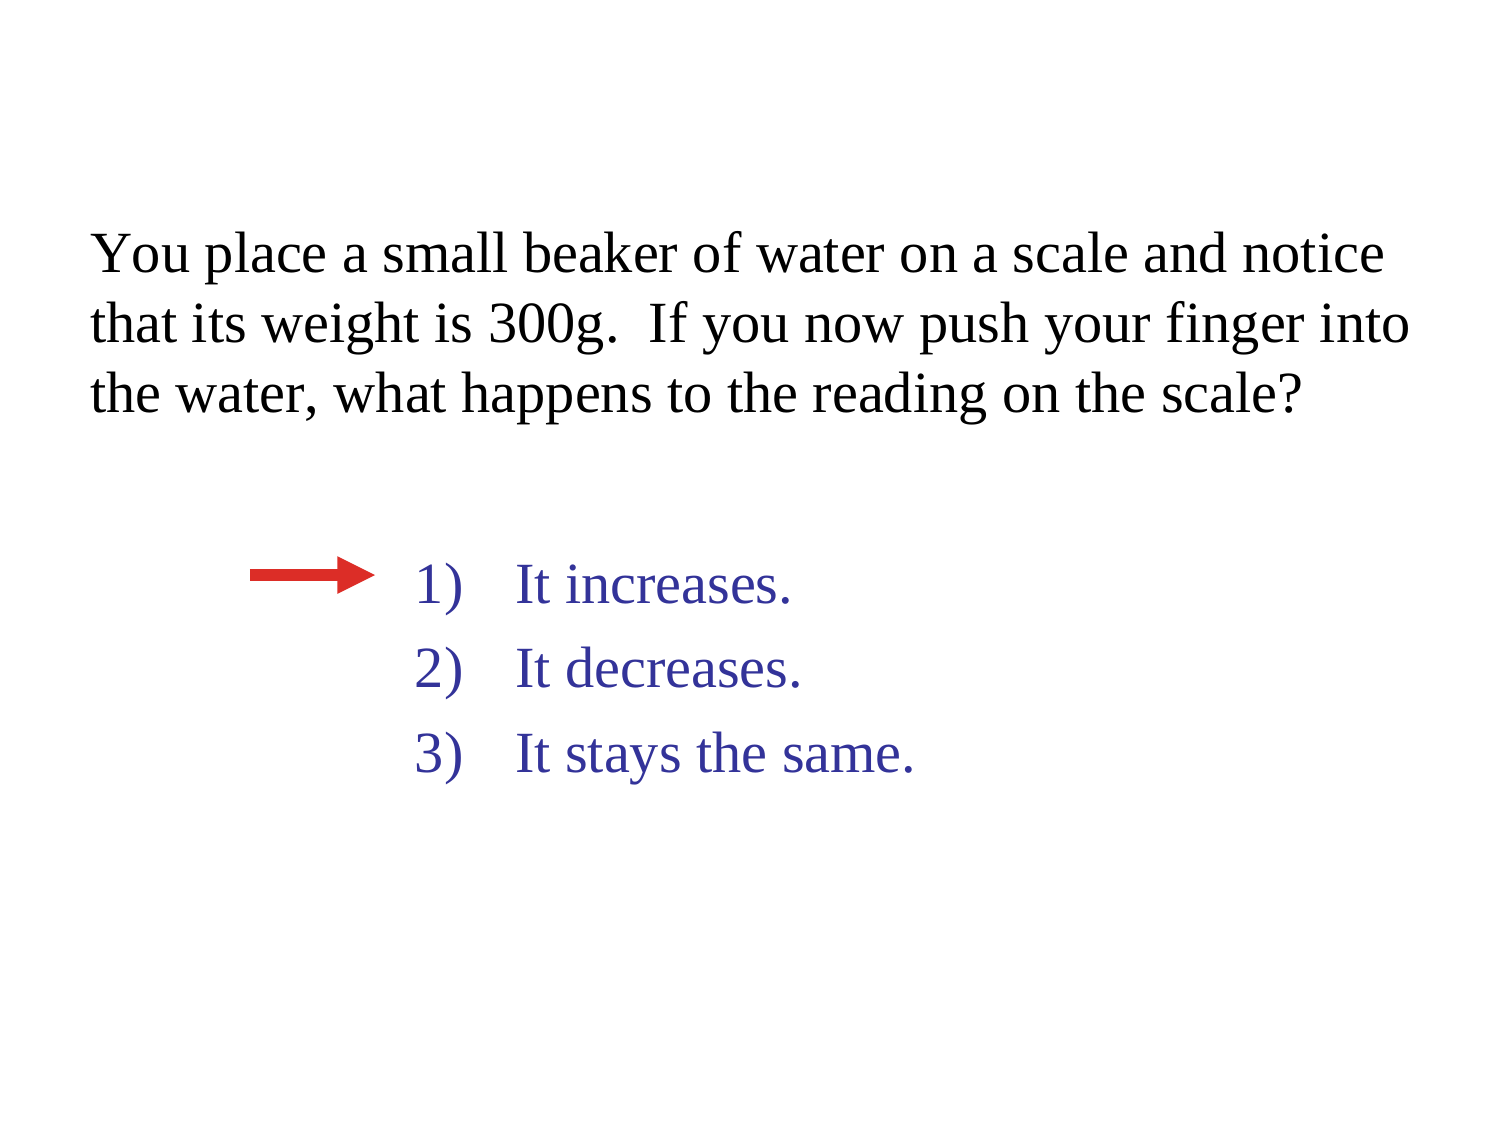

# You place a small beaker of water on a scale and notice that its weight is 300g. If you now push your finger into the water, what happens to the reading on the scale?
It increases.
It decreases.
It stays the same.